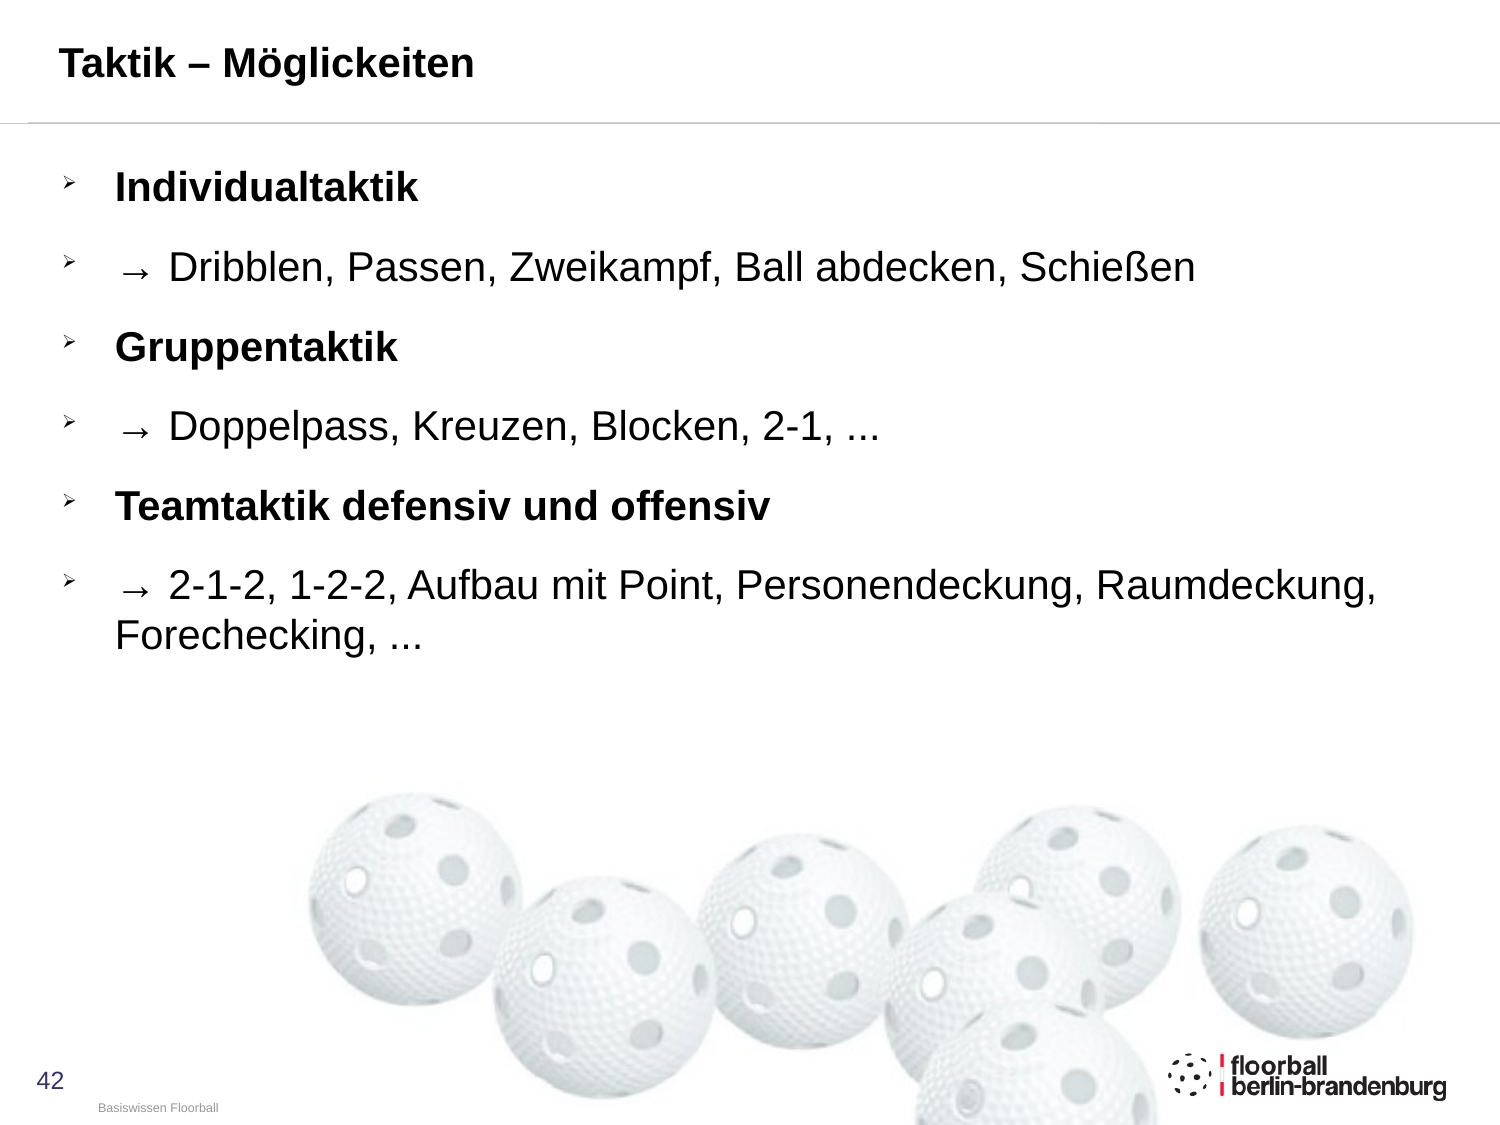

Taktik – Möglickeiten
Individualtaktik
→ Dribblen, Passen, Zweikampf, Ball abdecken, Schießen
Gruppentaktik
→ Doppelpass, Kreuzen, Blocken, 2-1, ...
Teamtaktik defensiv und offensiv
→ 2-1-2, 1-2-2, Aufbau mit Point, Personendeckung, Raumdeckung, Forechecking, ...